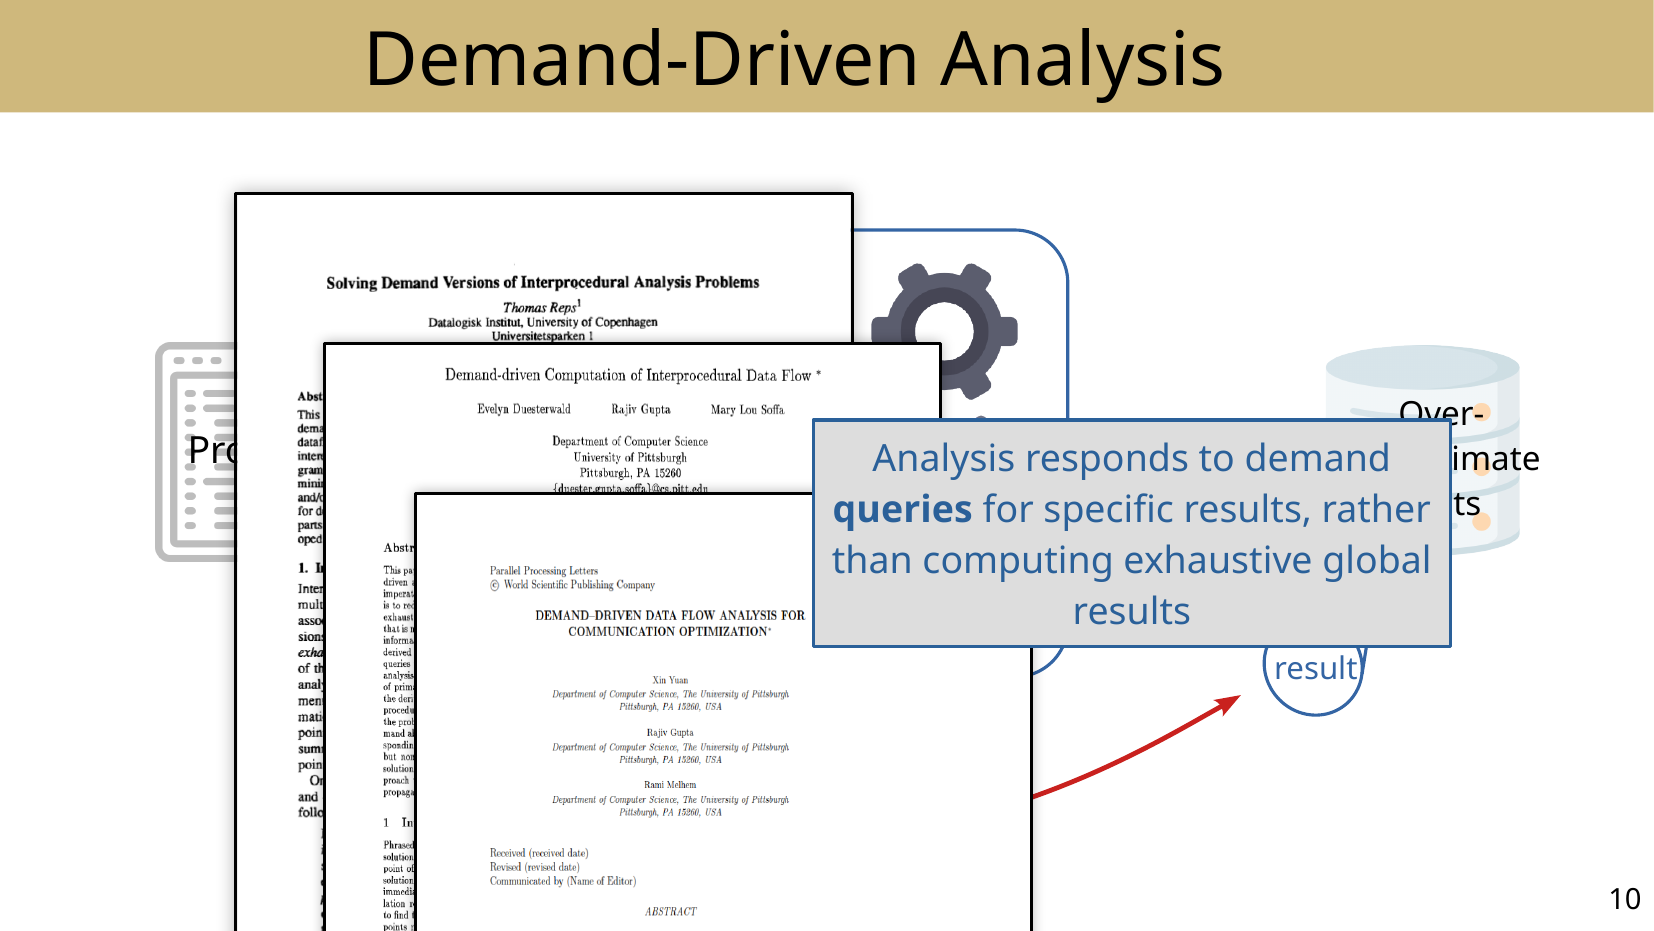

# Demand-Driven Analysis
Program
Over-
approximate
Facts
Analysis responds to demand queries for specific results, rather than computing exhaustive global results
query
result
???
Existing work focuses on finite data flow analysis problems only.
It’s still expensive to handle queries that depend on most of the program.